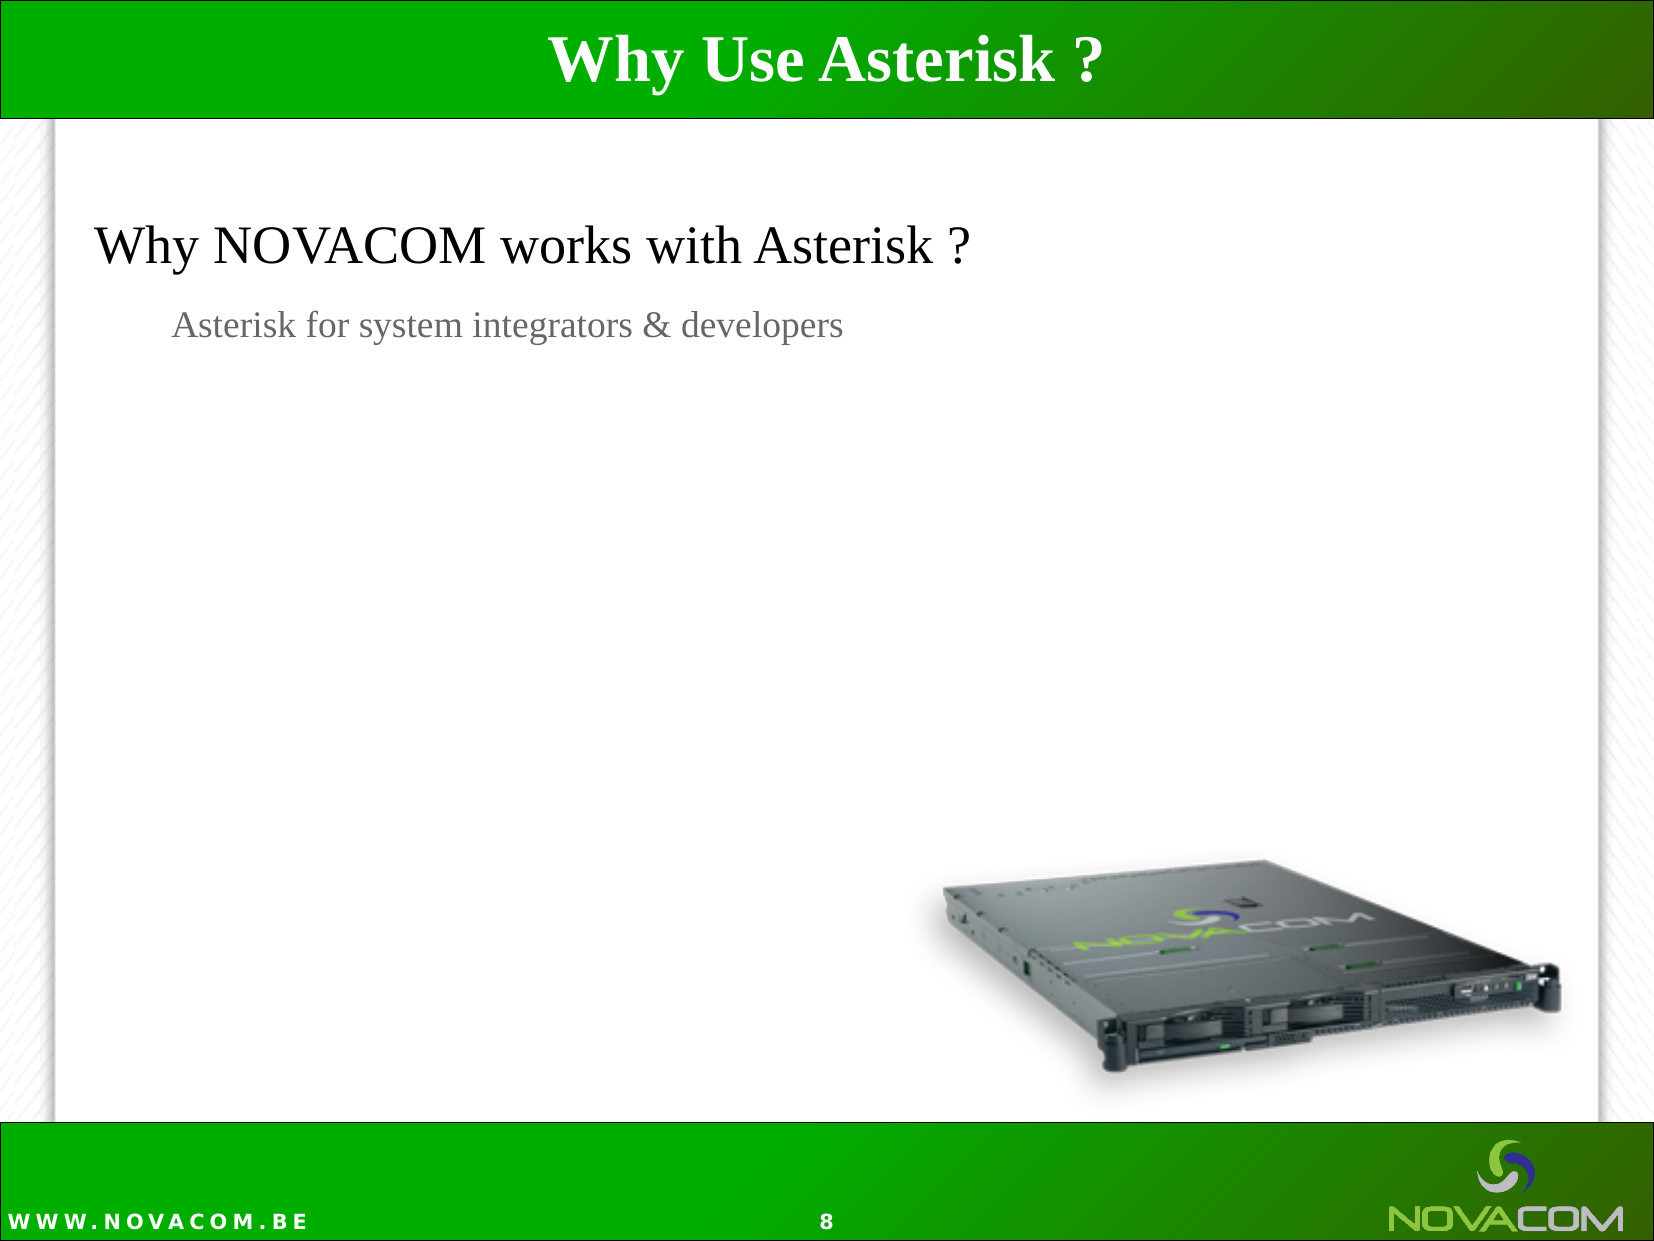

# Why Use Asterisk ?
Why NOVACOM works with Asterisk ?
Asterisk for system integrators & developers